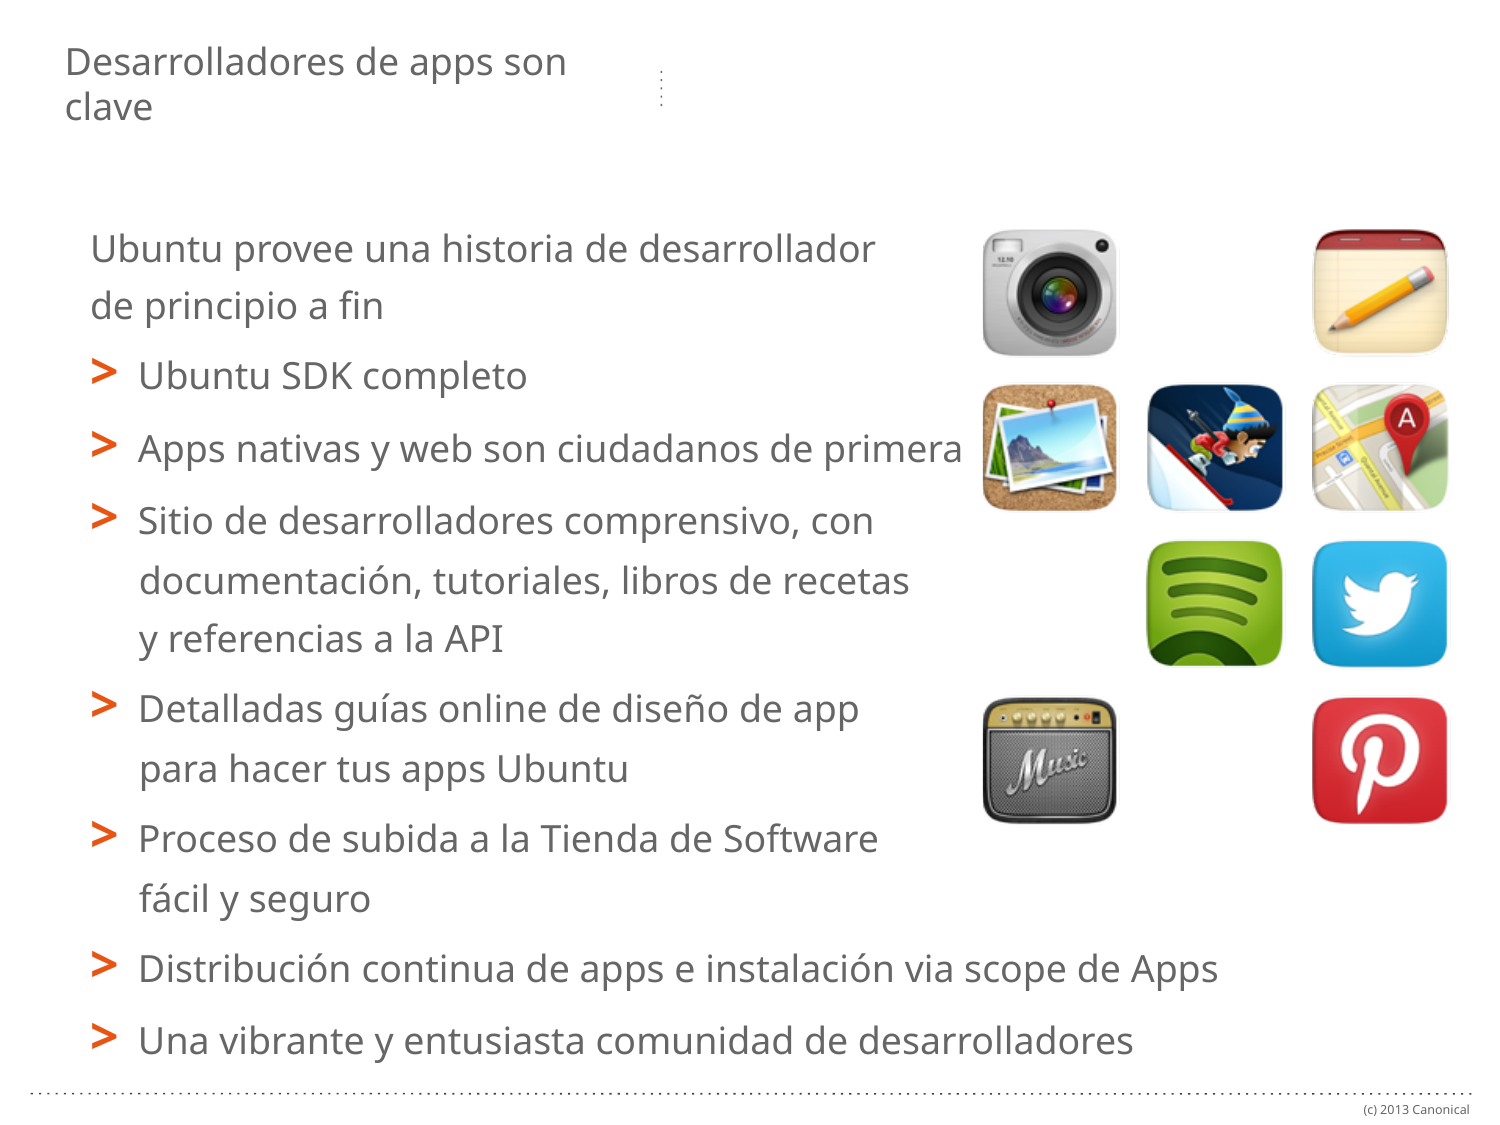

Desarrolladores de apps son clave
# Ubuntu provee una historia de desarrollador
de principio a fin
> Ubuntu SDK completo
> Apps nativas y web son ciudadanos de primera
> Sitio de desarrolladores comprensivo, con
 documentación, tutoriales, libros de recetas
 y referencias a la API
> Detalladas guías online de diseño de app
 para hacer tus apps Ubuntu
> Proceso de subida a la Tienda de Software
 fácil y seguro
> Distribución continua de apps e instalación via scope de Apps
> Una vibrante y entusiasta comunidad de desarrolladores
(c) 2013 Canonical